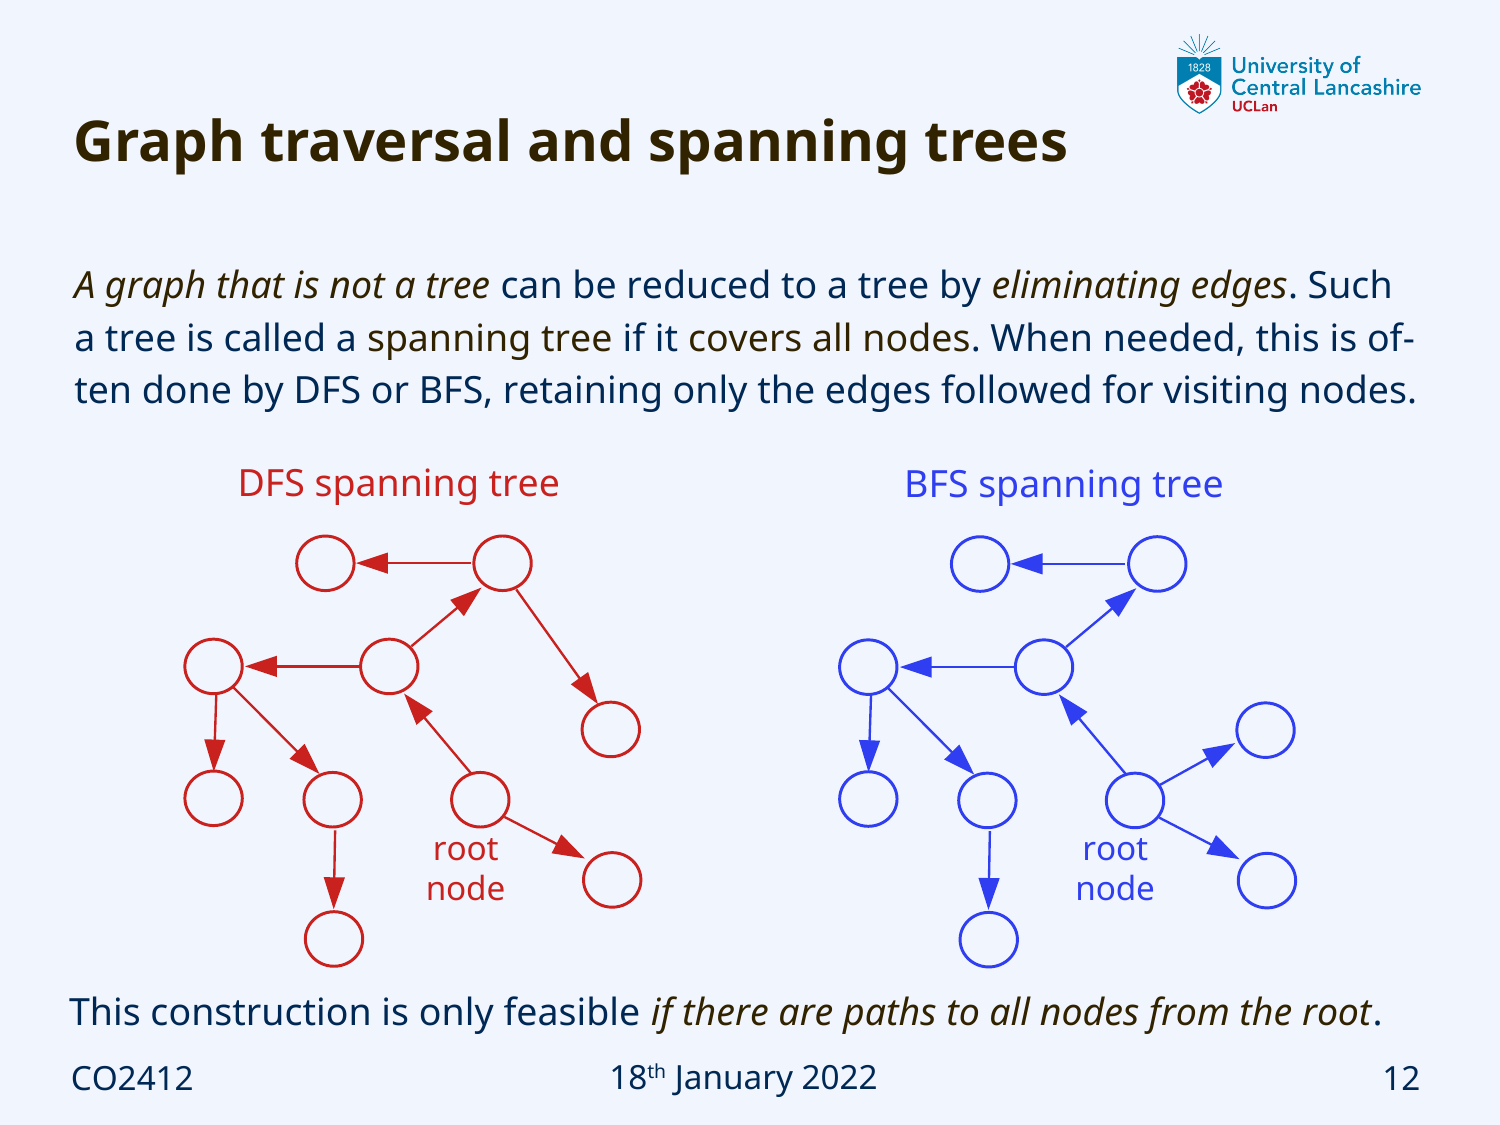

# Graph traversal and spanning trees
A graph that is not a tree can be reduced to a tree by eliminating edges. Such a tree is called a spanning tree if it covers all nodes. When needed, this is of-
ten done by DFS or BFS, retaining only the edges followed for visiting nodes.
DFS spanning tree
BFS spanning tree
root node
root node
This construction is only feasible if there are paths to all nodes from the root.